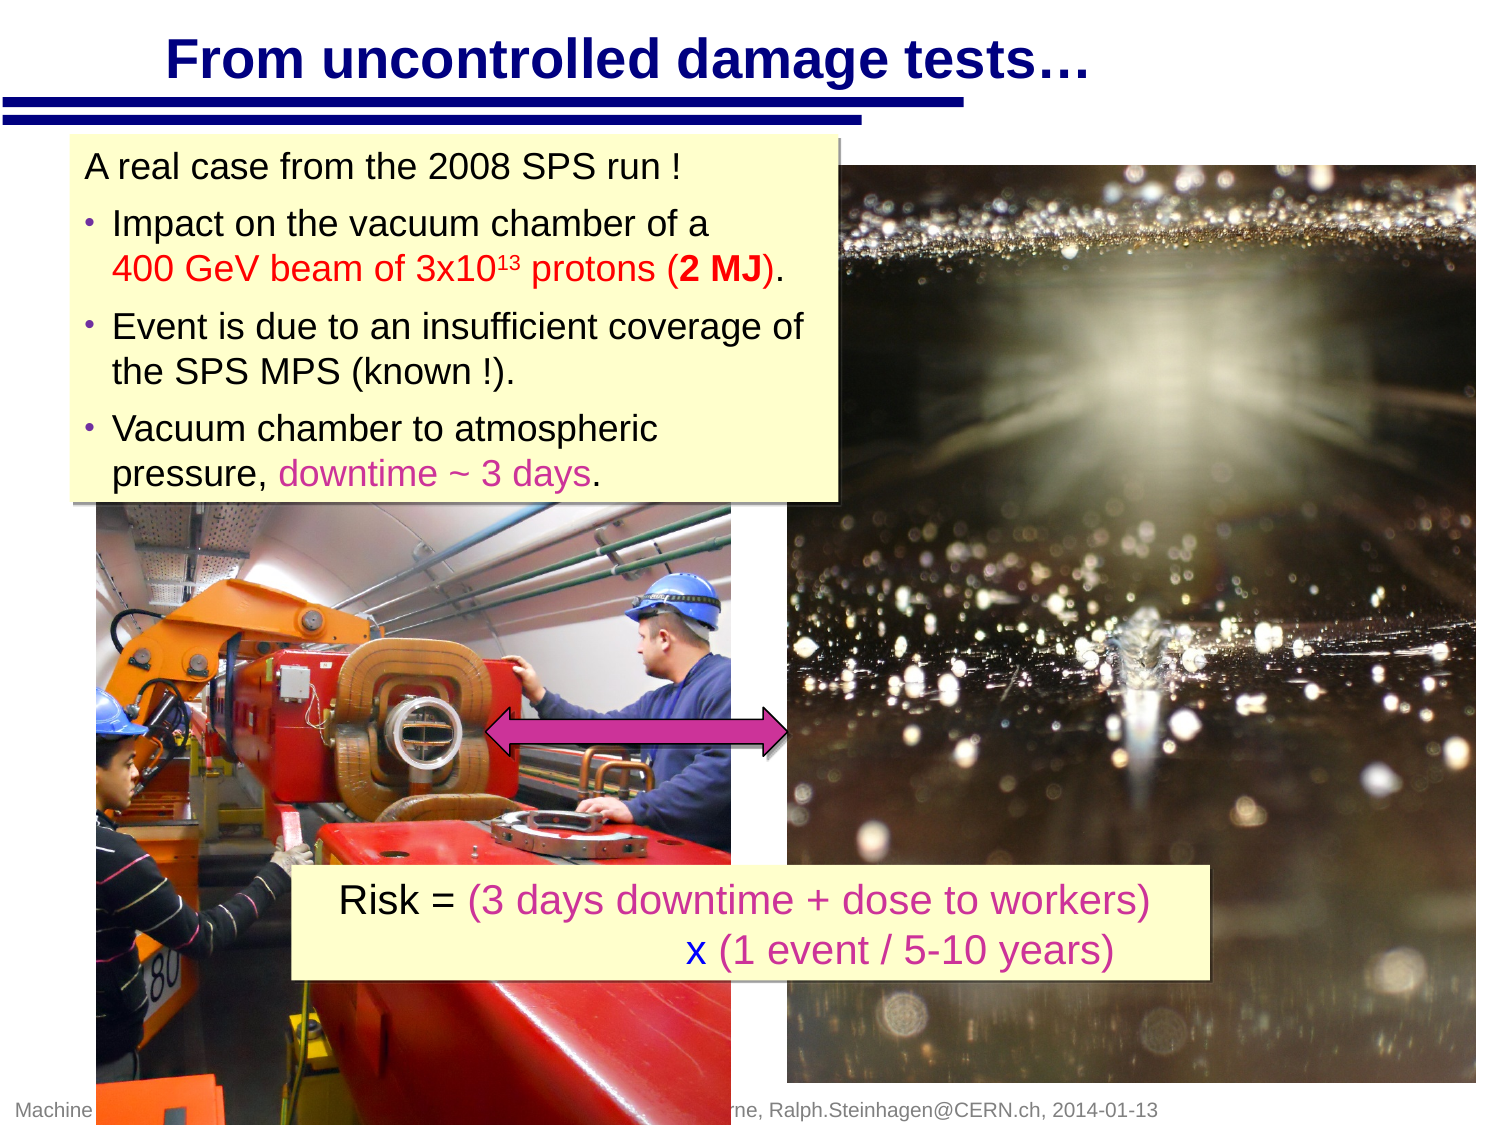

# From uncontrolled damage tests…
A real case from the 2008 SPS run !
Impact on the vacuum chamber of a 	400 GeV beam of 3x1013 protons (2 MJ).
Event is due to an insufficient coverage of the SPS MPS (known !).
Vacuum chamber to atmospheric pressure, downtime ~ 3 days.
Risk = (3 days downtime + dose to workers) 		x (1 event / 5-10 years)